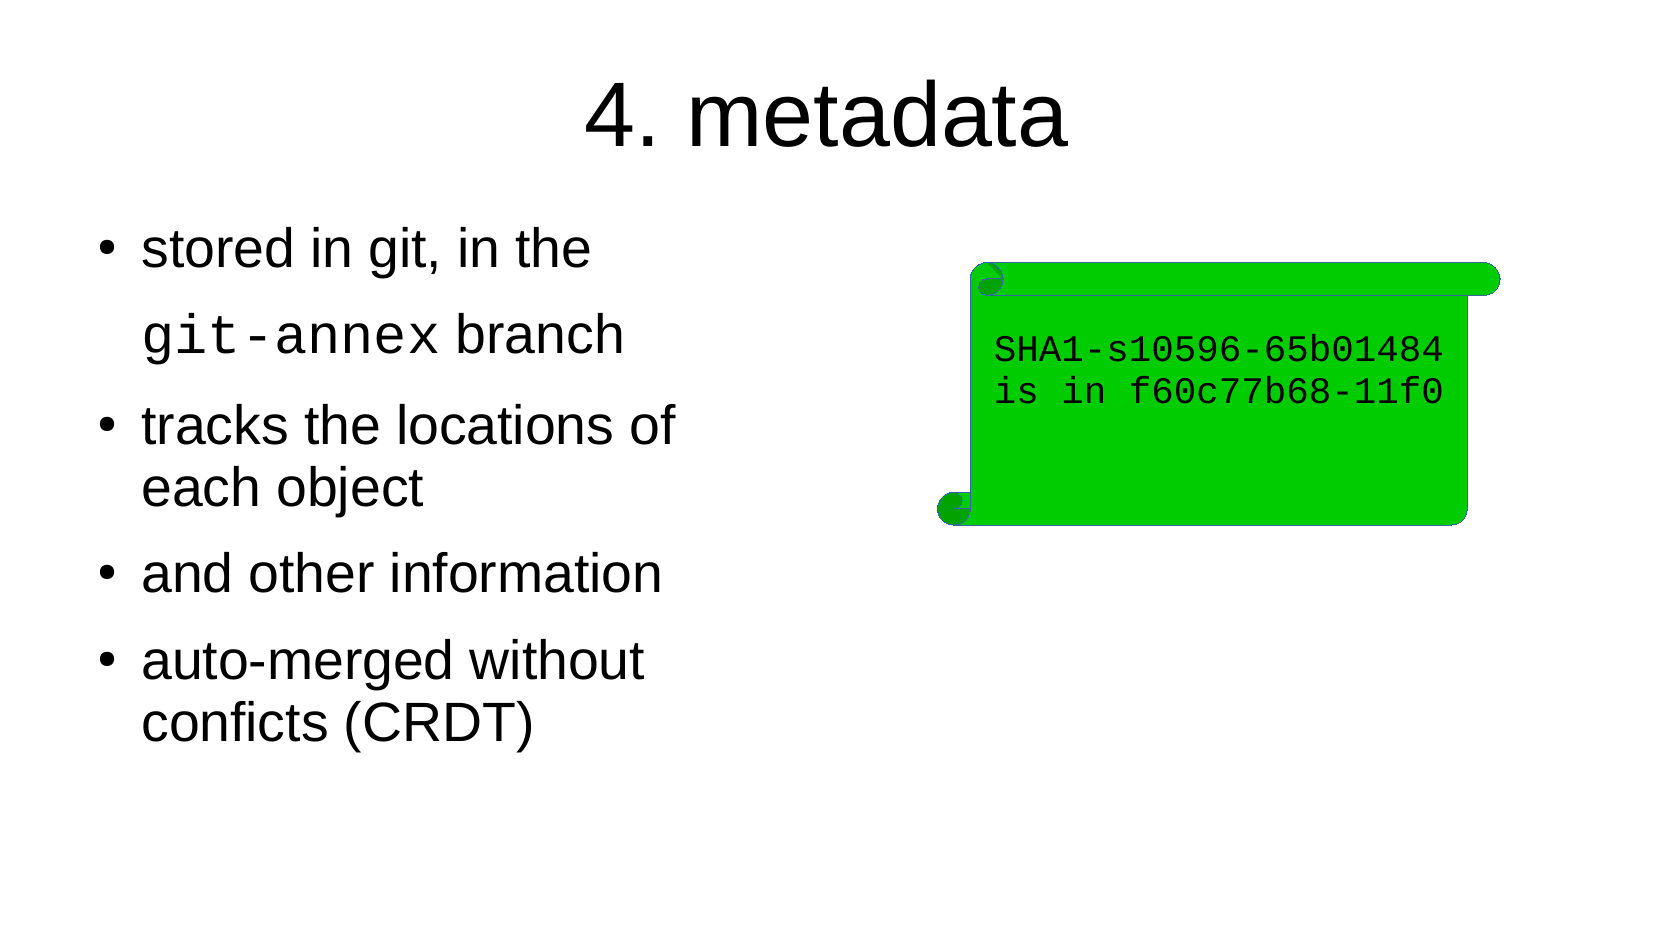

# 4. metadata
stored in git, in the
git-annex branch
tracks the locations of each object
and other information
auto-merged without conficts (CRDT)
SHA1-s10596-65b01484
is in f60c77b68-11f0